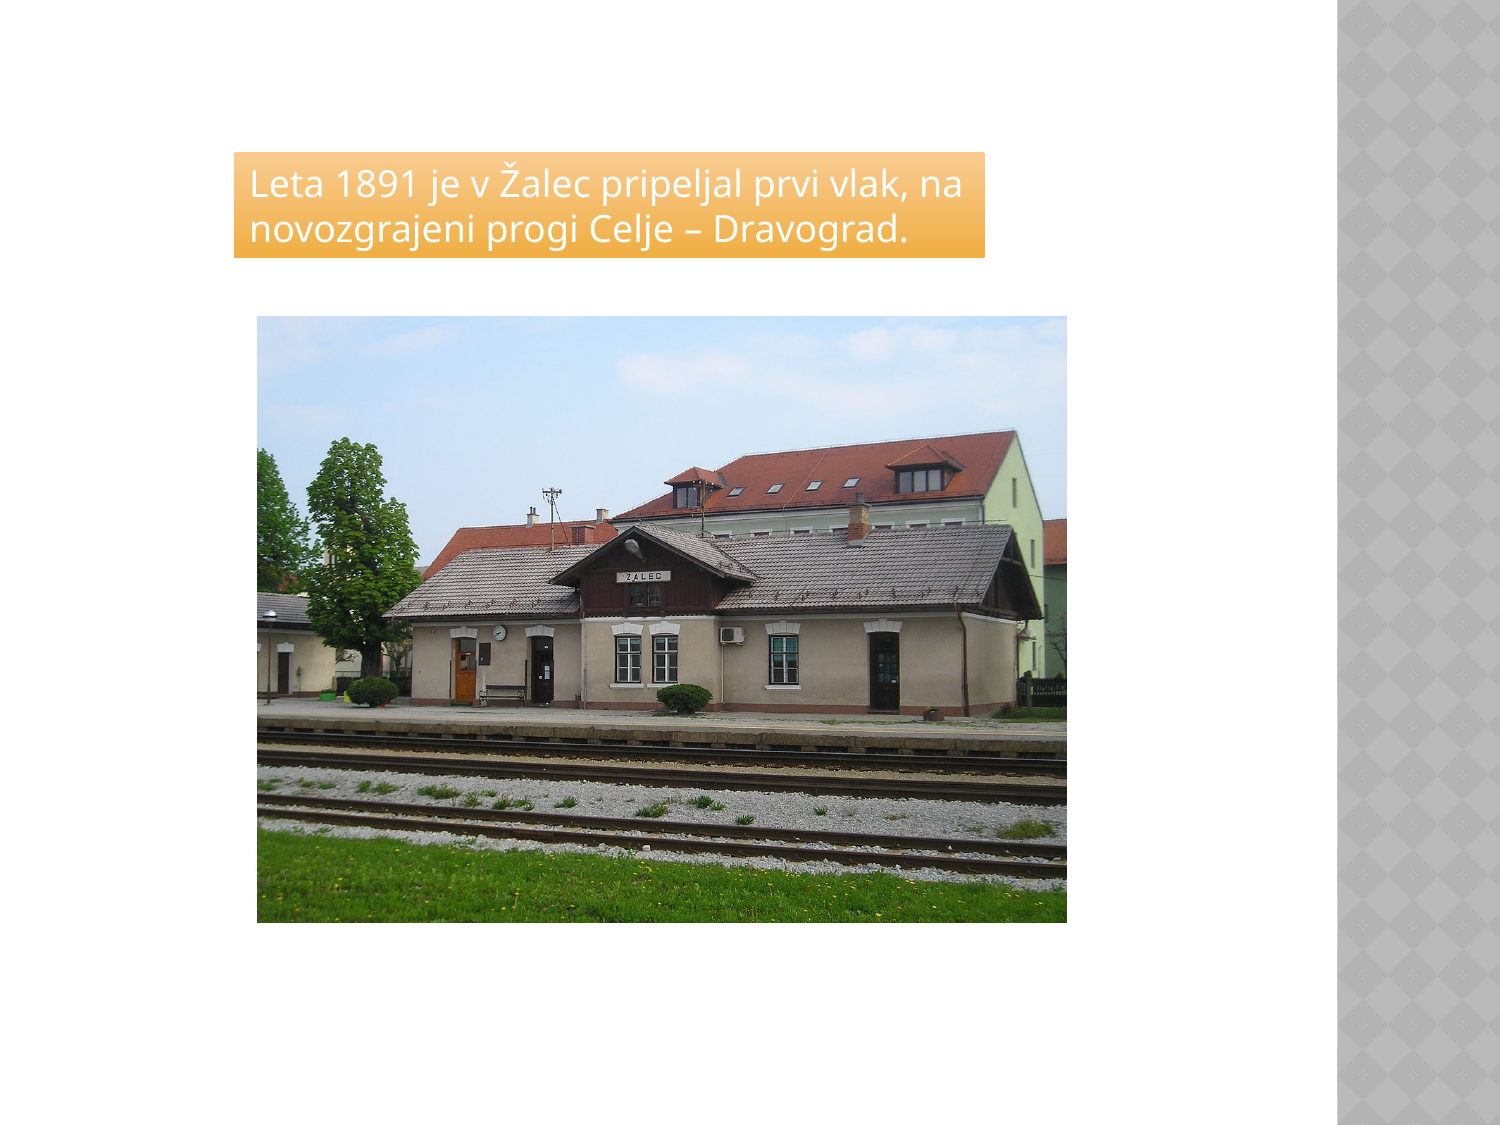

Leta 1891 je v Žalec pripeljal prvi vlak, na novozgrajeni progi Celje – Dravograd.